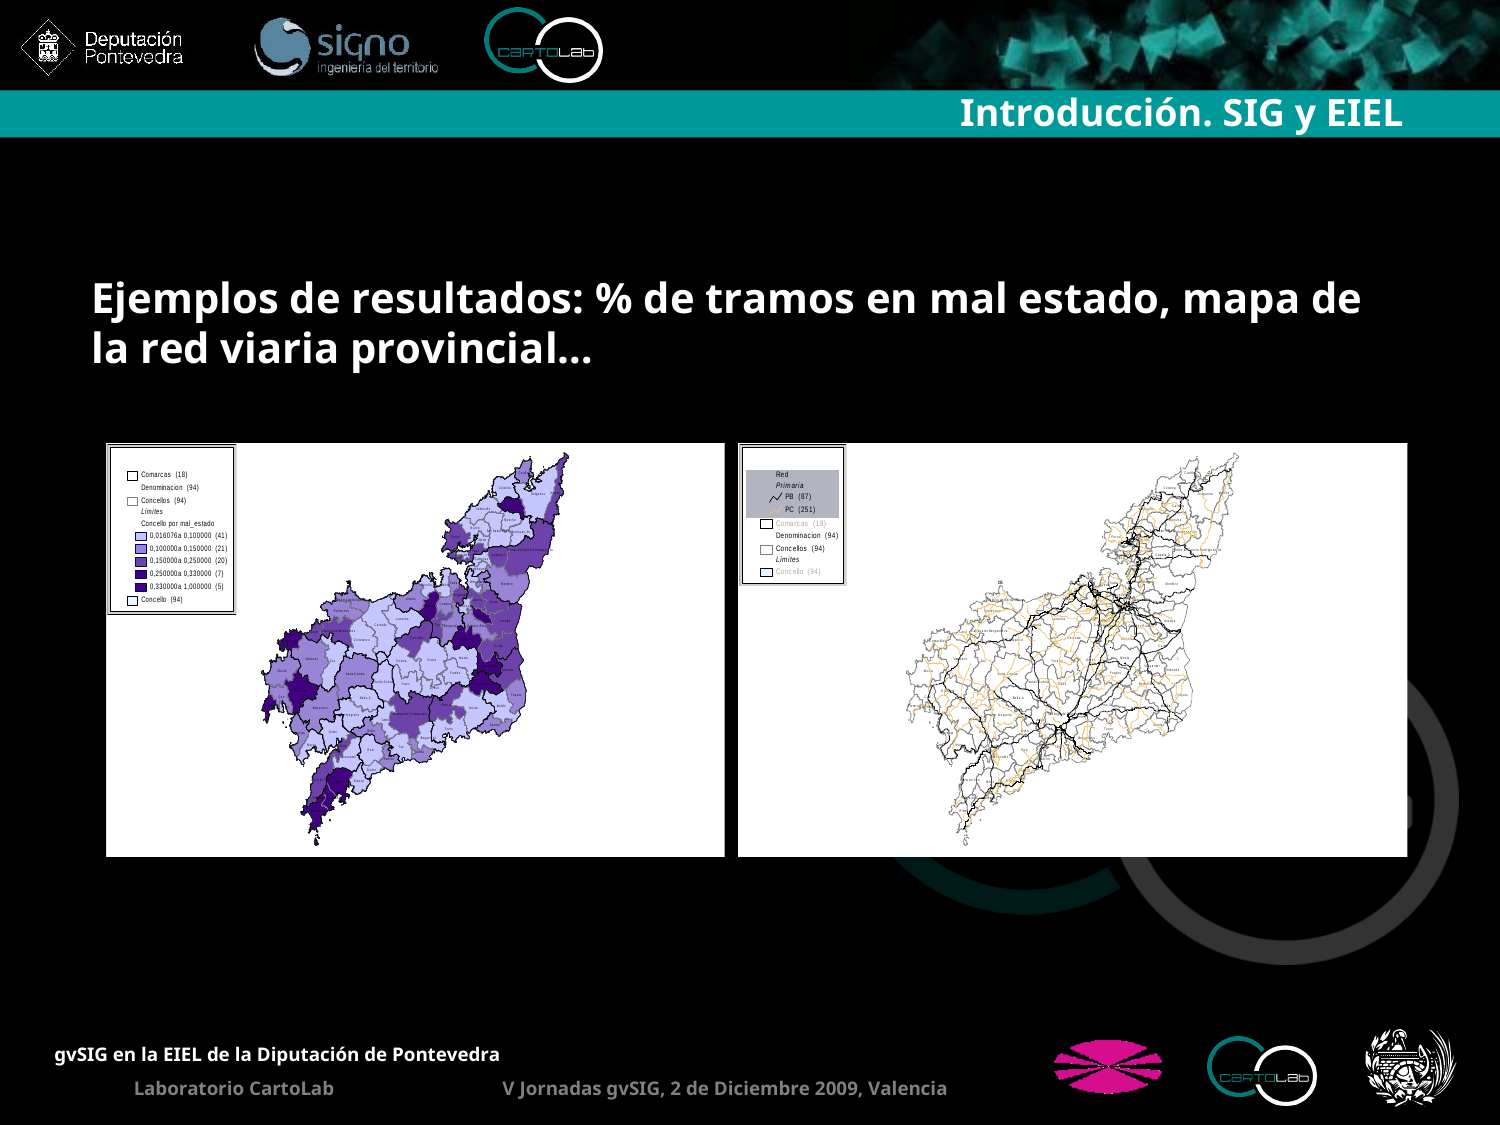

Introducción. SIG y EIEL
Ejemplos de resultados: % de tramos en mal estado, mapa de la red viaria provincial…